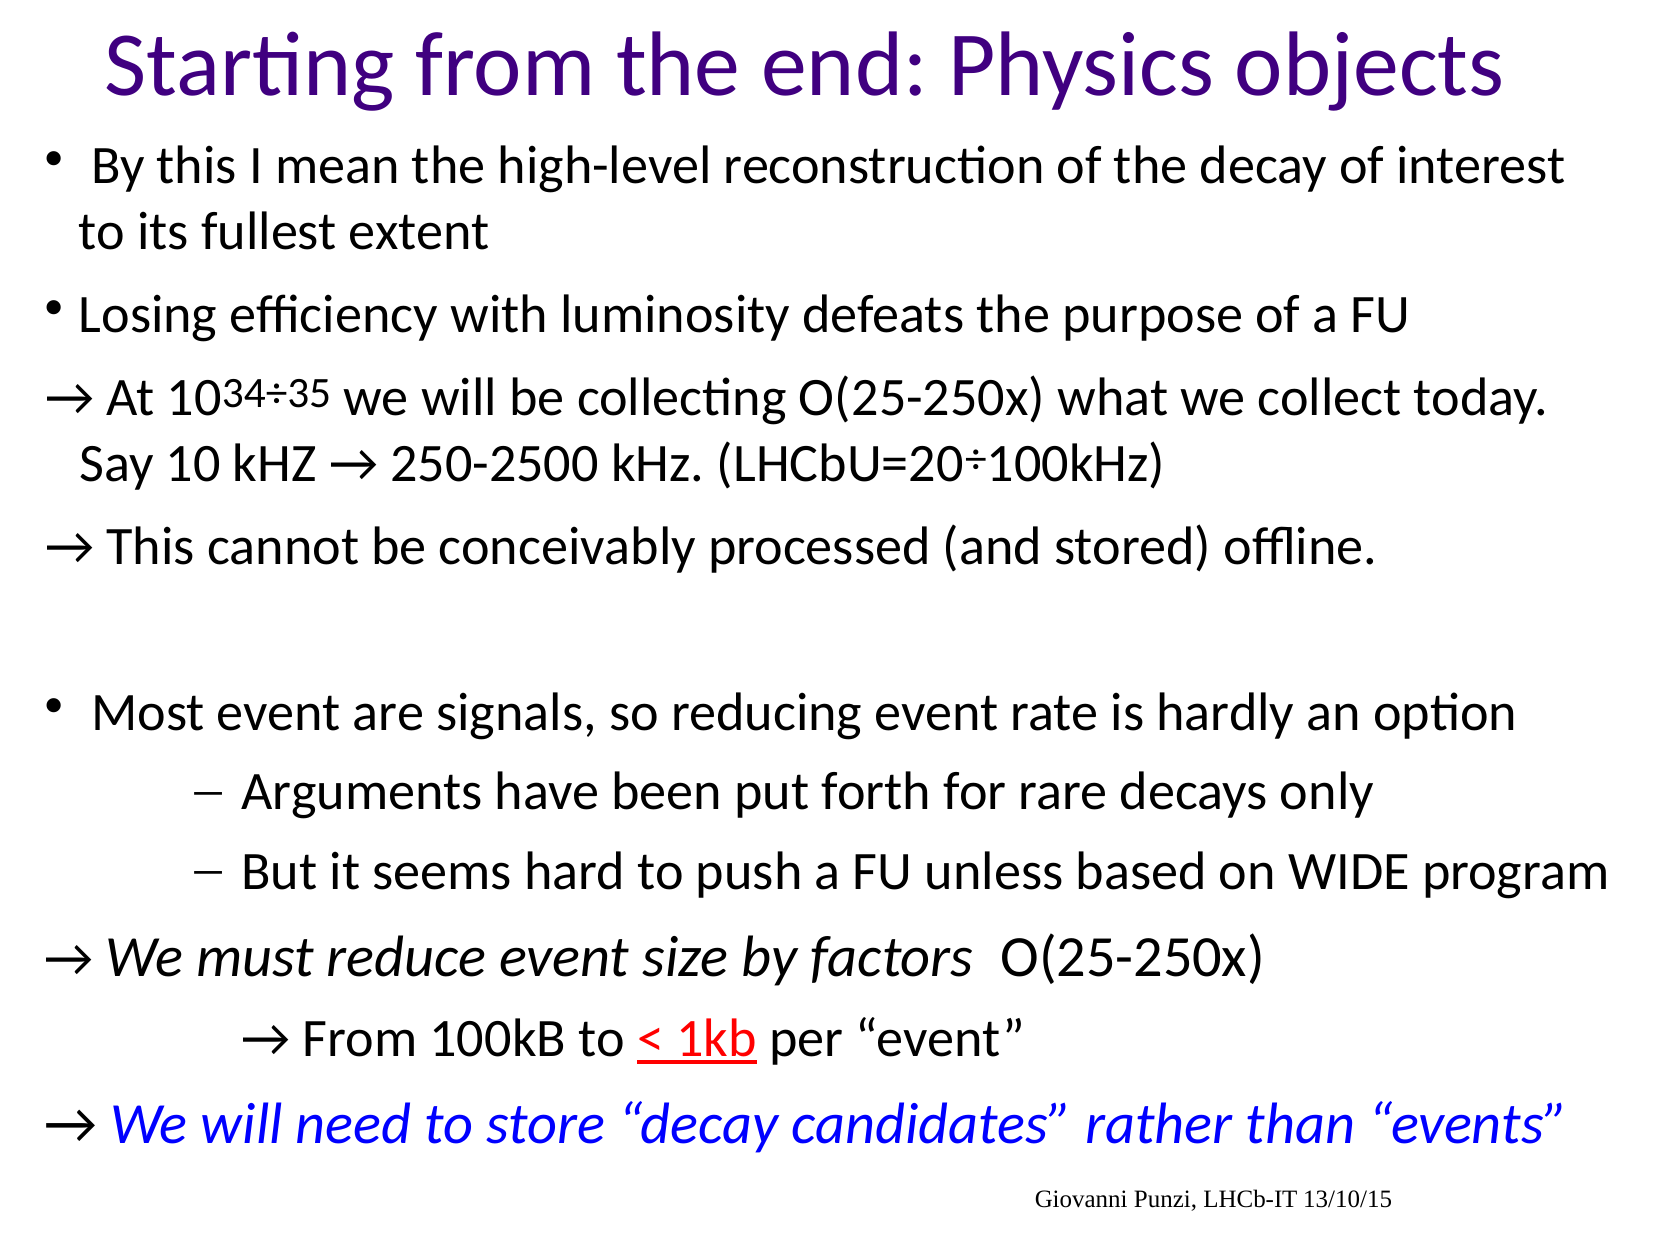

# Starting from the end: Physics objects
 By this I mean the high-level reconstruction of the decay of interest to its fullest extent
Losing efficiency with luminosity defeats the purpose of a FU
→ At 1034÷35 we will be collecting O(25-250x) what we collect today. Say 10 kHZ → 250-2500 kHz. (LHCbU=20÷100kHz)
→ This cannot be conceivably processed (and stored) offline.
 Most event are signals, so reducing event rate is hardly an option
Arguments have been put forth for rare decays only
But it seems hard to push a FU unless based on WIDE program
→ We must reduce event size by factors O(25-250x)
→ From 100kB to < 1kb per “event”
→ We will need to store “decay candidates” rather than “events”
Giovanni Punzi, LHCb-IT 13/10/15